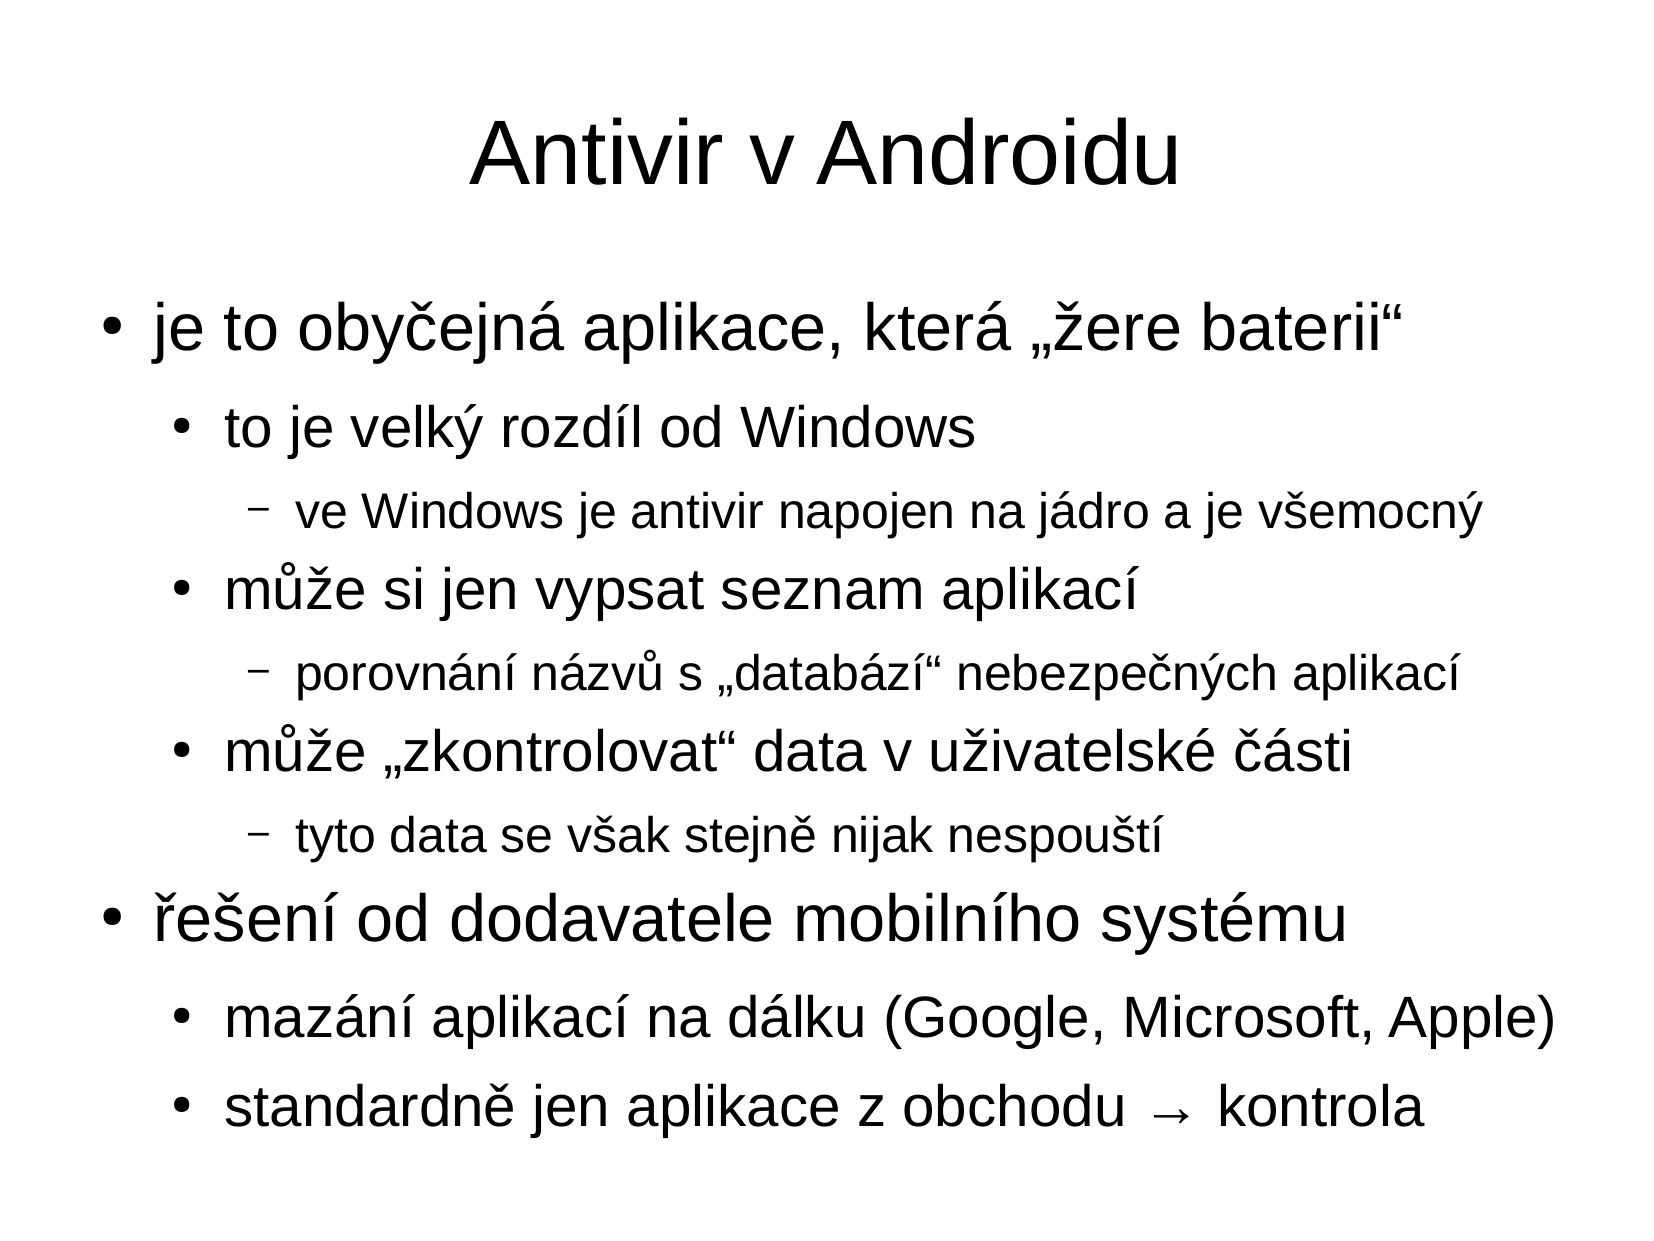

# Antivir v Androidu
je to obyčejná aplikace, která „žere baterii“
to je velký rozdíl od Windows
ve Windows je antivir napojen na jádro a je všemocný
může si jen vypsat seznam aplikací
porovnání názvů s „databází“ nebezpečných aplikací
může „zkontrolovat“ data v uživatelské části
tyto data se však stejně nijak nespouští
řešení od dodavatele mobilního systému
mazání aplikací na dálku (Google, Microsoft, Apple)
standardně jen aplikace z obchodu → kontrola